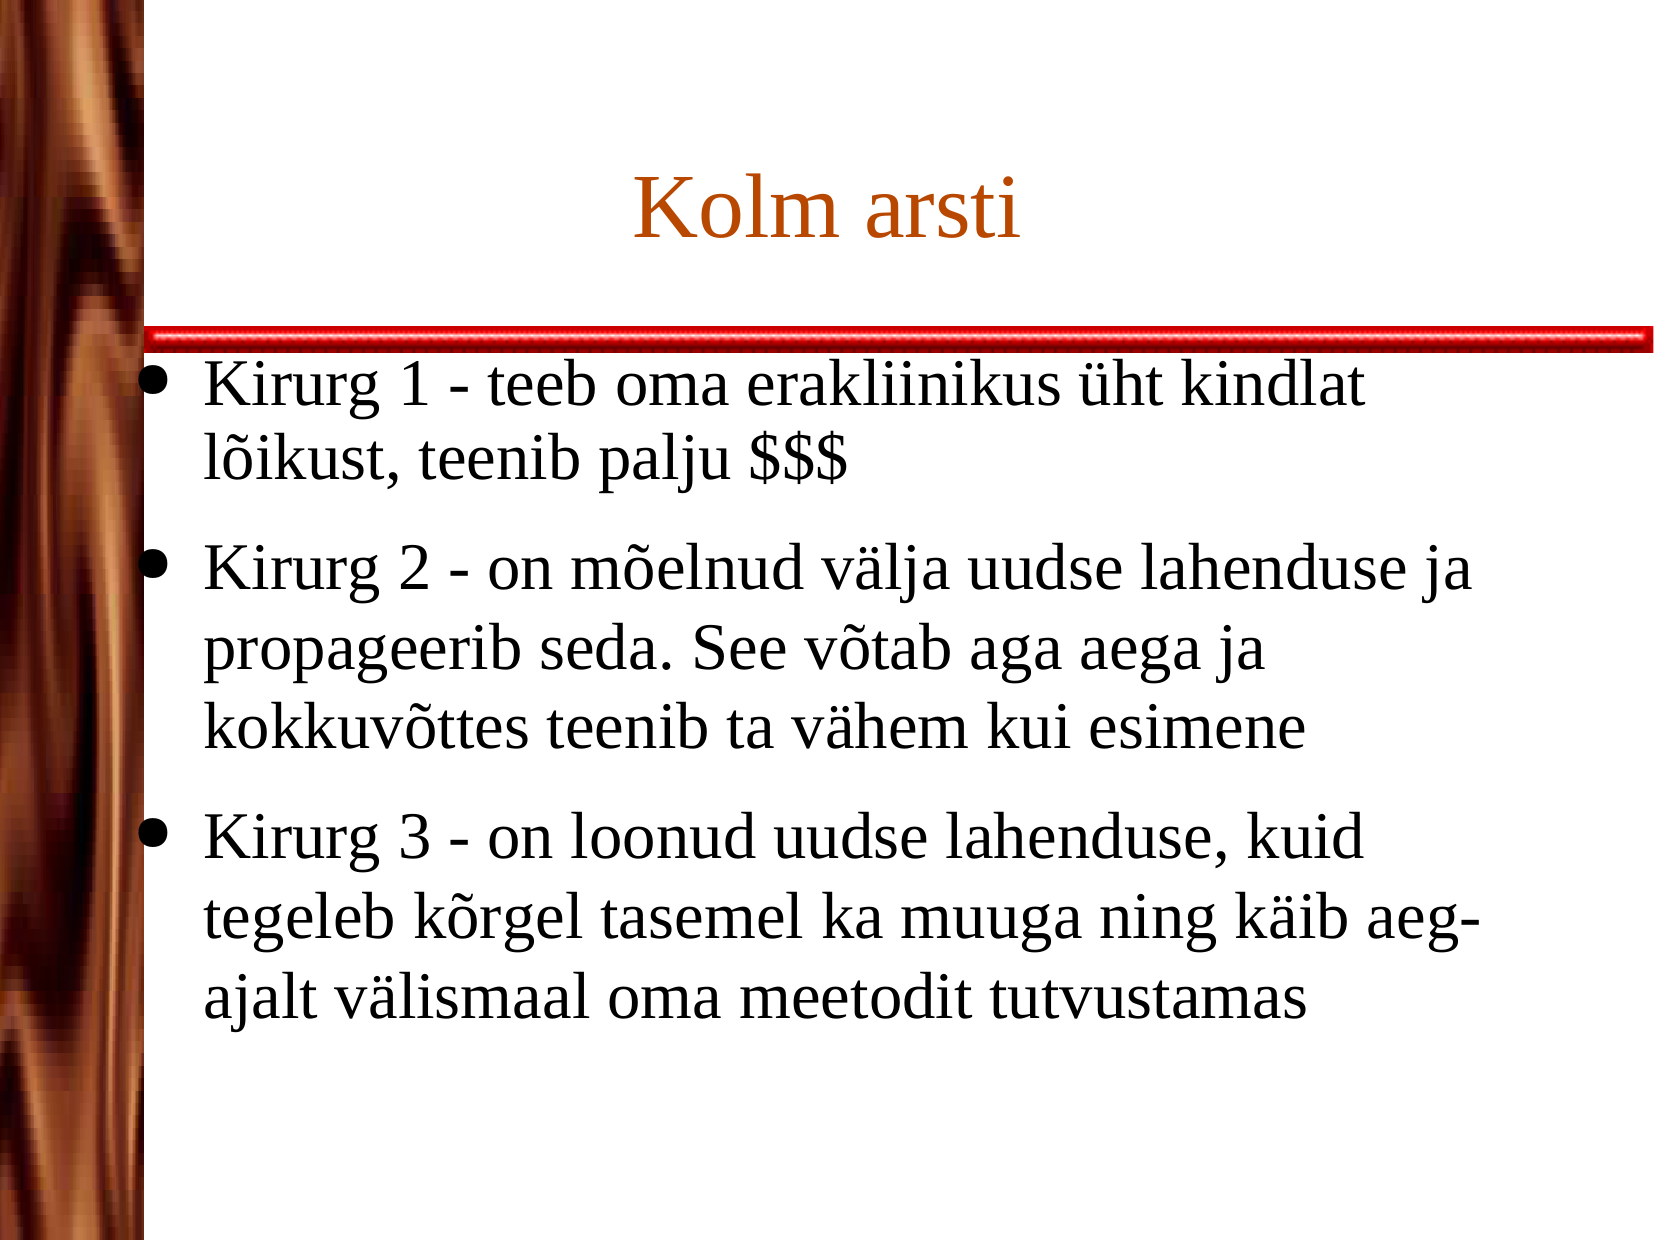

Kolm arsti
# Kirurg 1 - teeb oma erakliinikus üht kindlat lõikust, teenib palju $$$
Kirurg 2 - on mõelnud välja uudse lahenduse ja propageerib seda. See võtab aga aega ja kokkuvõttes teenib ta vähem kui esimene
Kirurg 3 - on loonud uudse lahenduse, kuid tegeleb kõrgel tasemel ka muuga ning käib aeg-ajalt välismaal oma meetodit tutvustamas